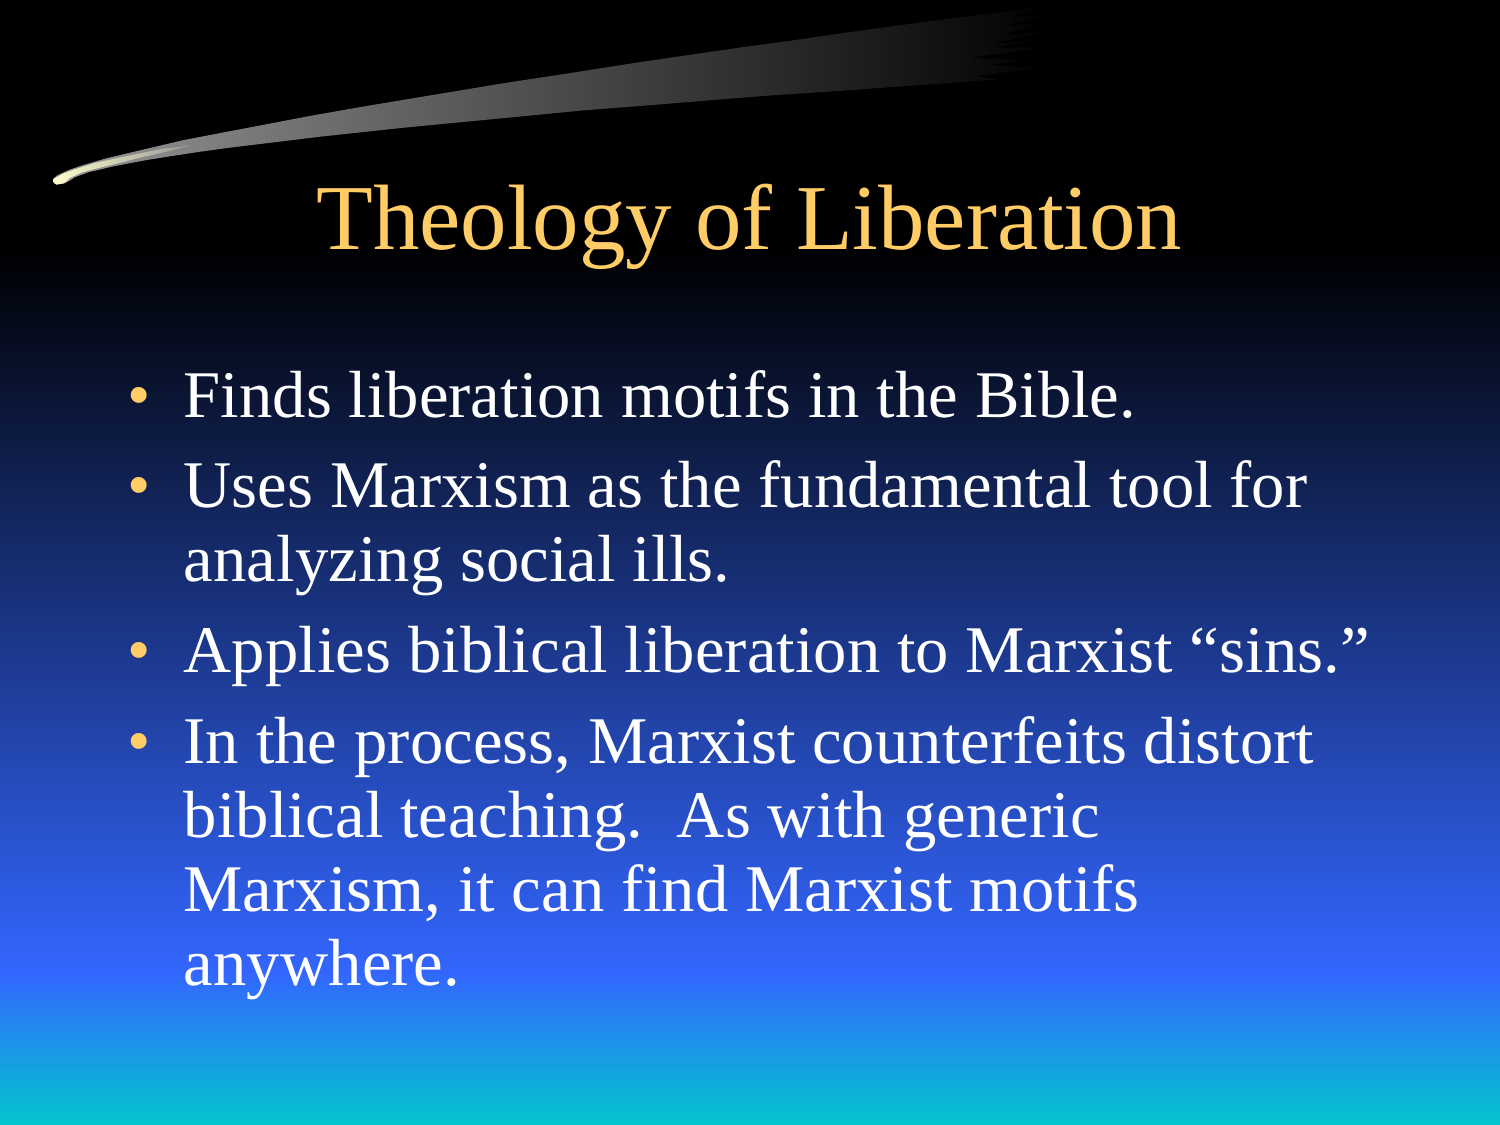

# Theology of Liberation
Finds liberation motifs in the Bible.
Uses Marxism as the fundamental tool for analyzing social ills.
Applies biblical liberation to Marxist “sins.”
In the process, Marxist counterfeits distort biblical teaching. As with generic Marxism, it can find Marxist motifs anywhere.